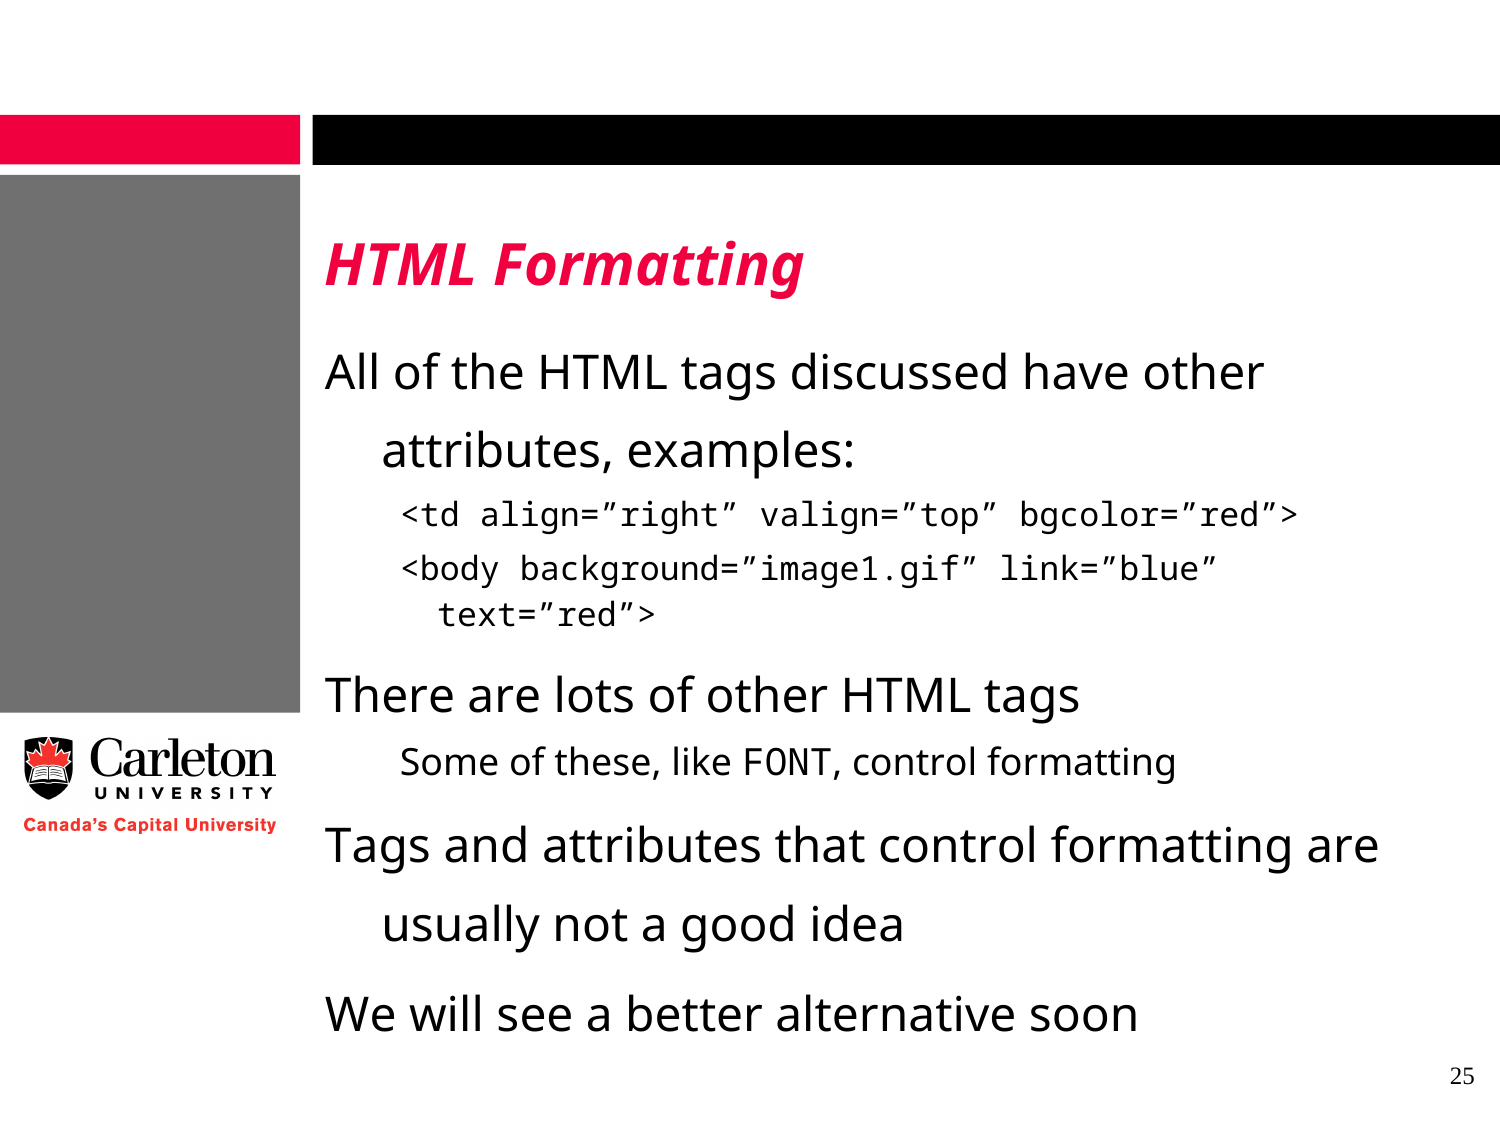

# HTML Formatting
All of the HTML tags discussed have other attributes, examples:
<td align=”right” valign=”top” bgcolor=”red”>
<body background=”image1.gif” link=”blue” text=”red”>
There are lots of other HTML tags
Some of these, like FONT, control formatting
Tags and attributes that control formatting are usually not a good idea
We will see a better alternative soon
25